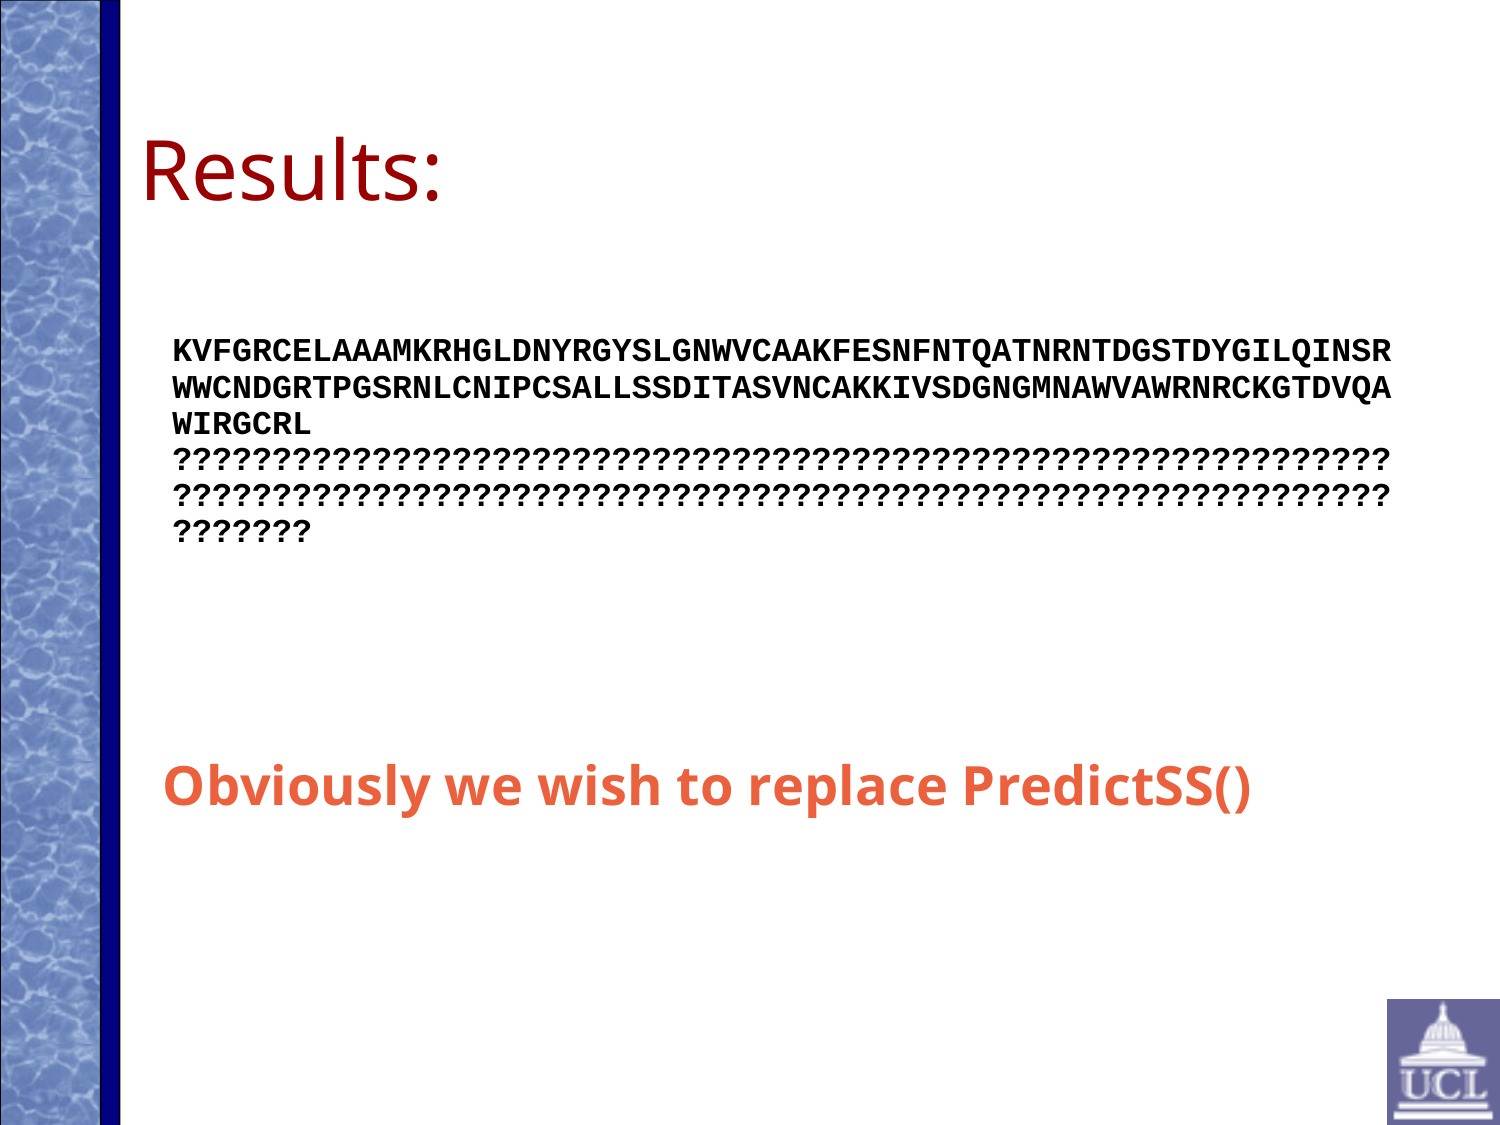

# Results:
KVFGRCELAAAMKRHGLDNYRGYSLGNWVCAAKFESNFNTQATNRNTDGSTDYGILQINSR
WWCNDGRTPGSRNLCNIPCSALLSSDITASVNCAKKIVSDGNGMNAWVAWRNRCKGTDVQA
WIRGCRL
?????????????????????????????????????????????????????????????
?????????????????????????????????????????????????????????????
???????
Obviously we wish to replace PredictSS()